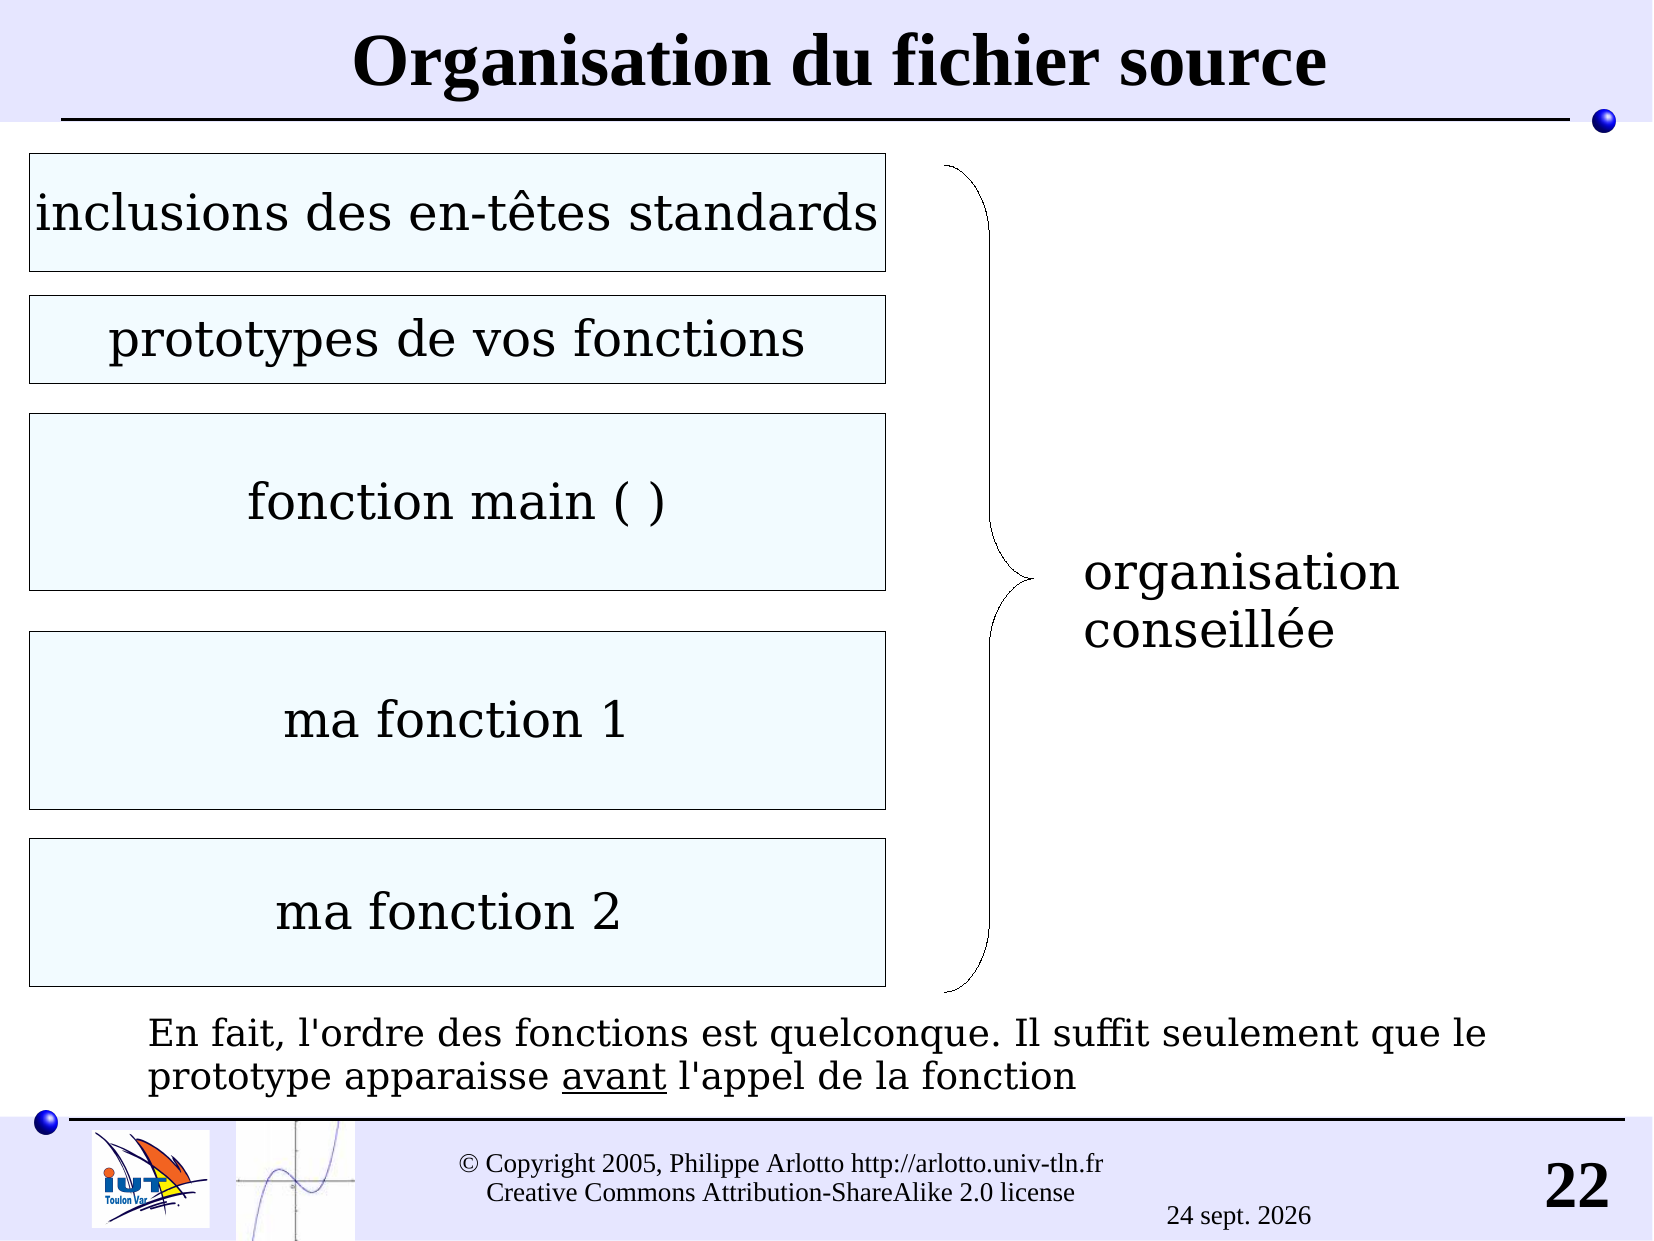

# Organisation du fichier source
inclusions des en-têtes standards
prototypes de vos fonctions
fonction main ( )
organisation
conseillée
ma fonction 1
ma fonction 2
En fait, l'ordre des fonctions est quelconque. Il suffit seulement que le prototype apparaisse avant l'appel de la fonction